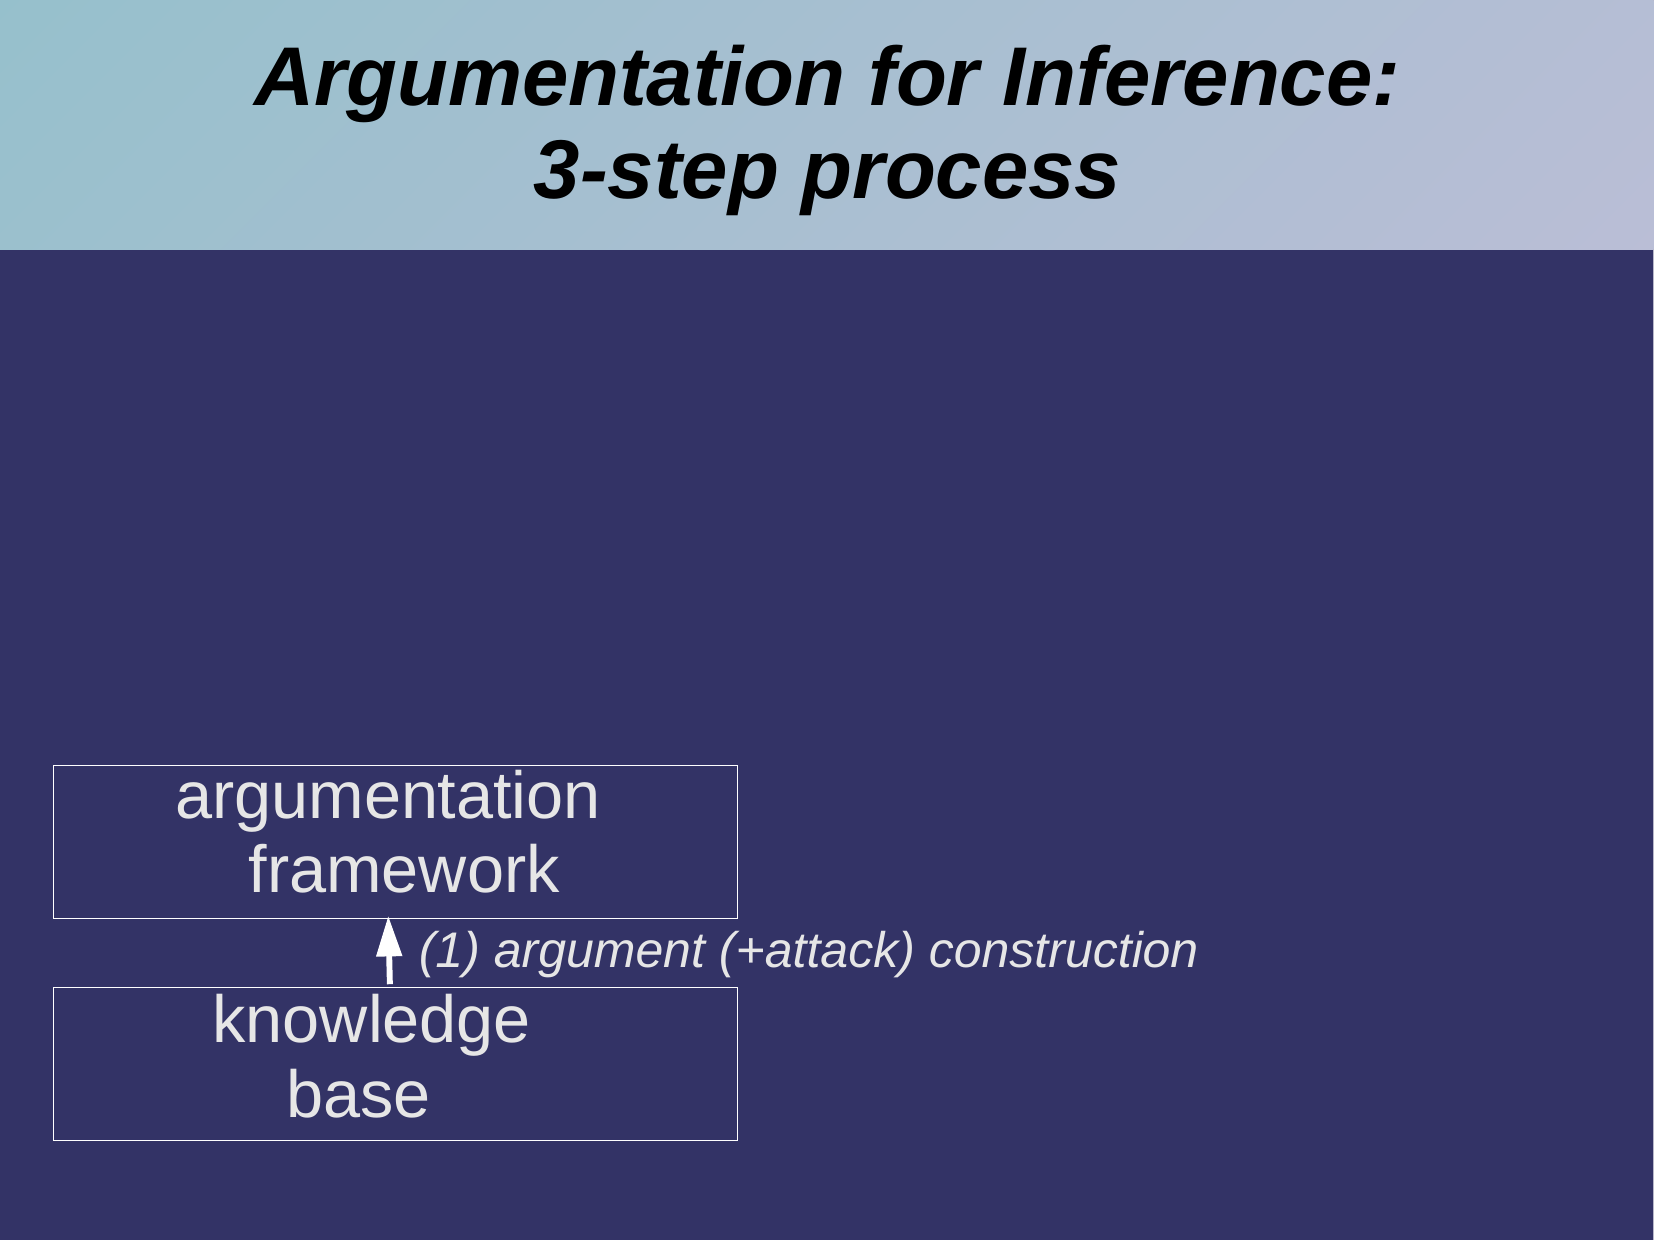

Argumentation for Inference:
3-step process
# argumentation framework
 			(1) argument (+attack) construction
 knowledge
 base